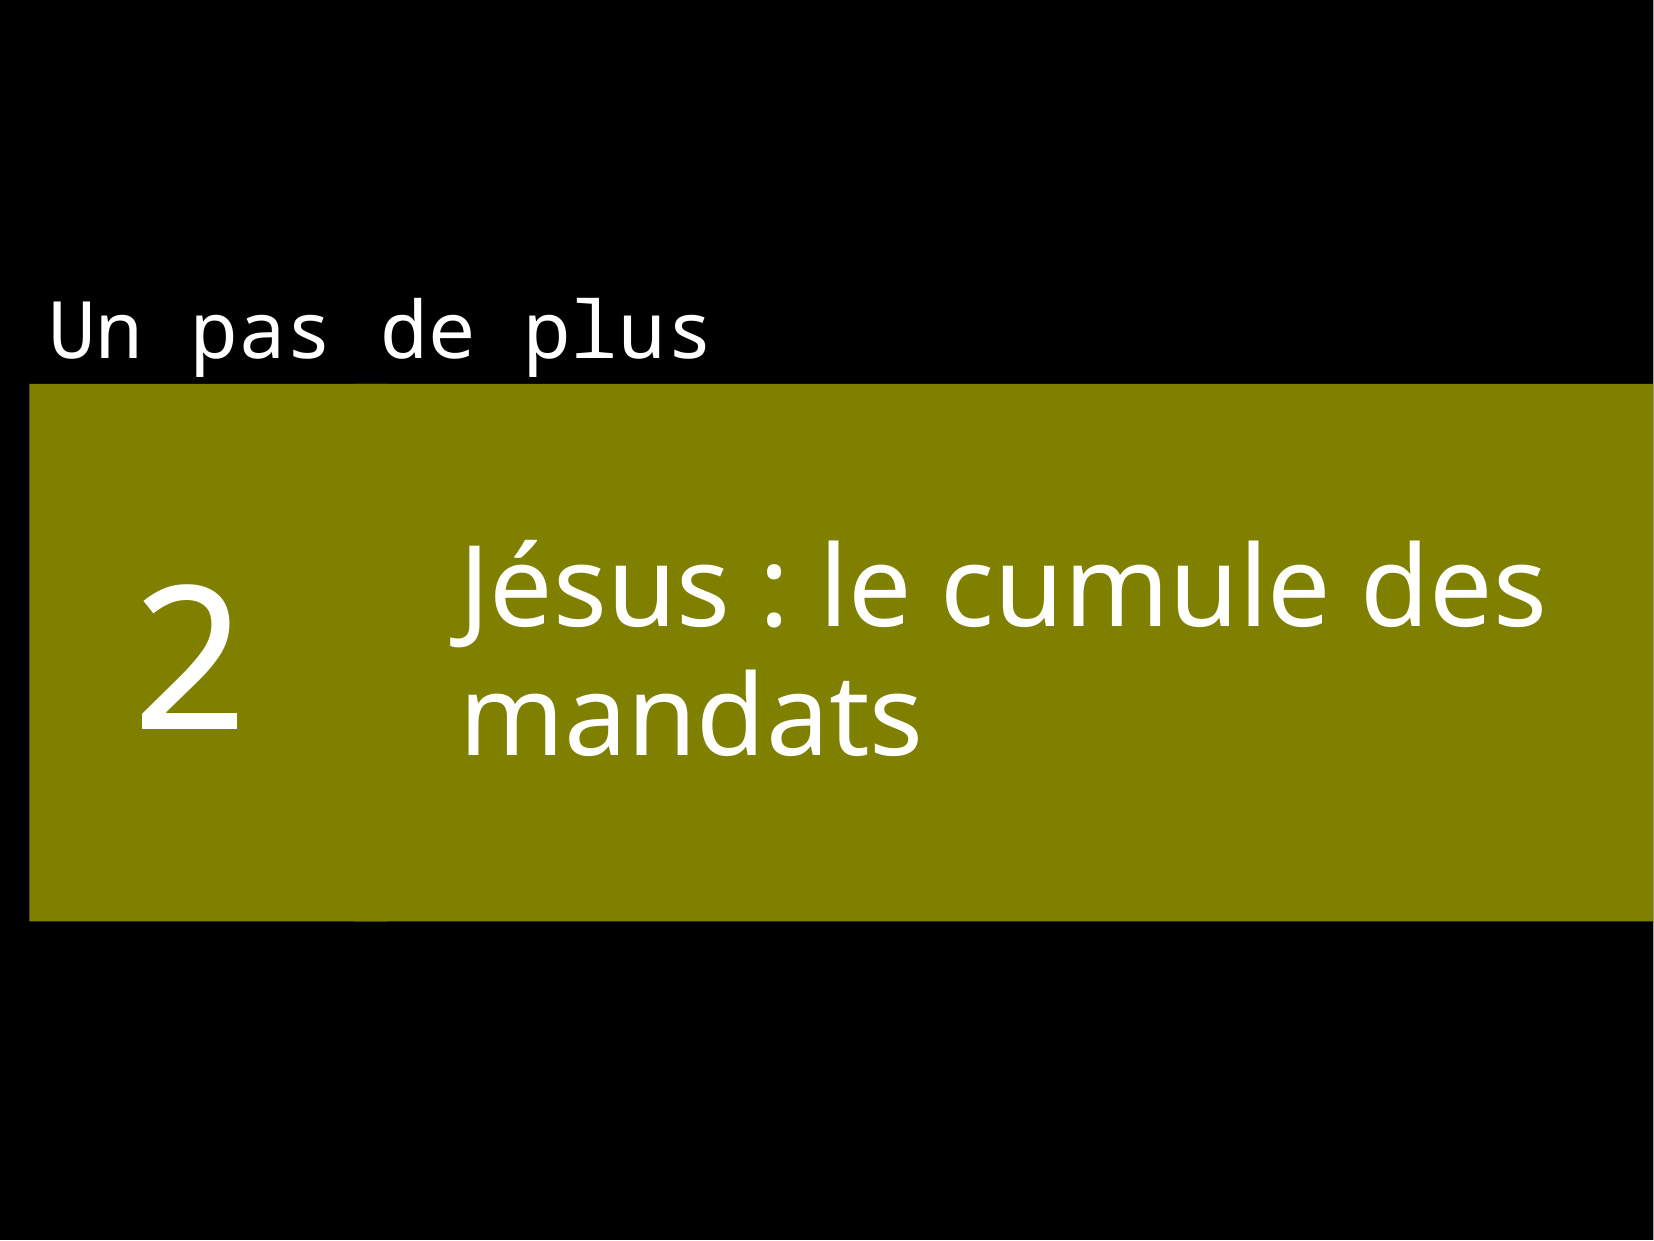

Un pas de plus
Jésus : le cumule des mandats
2